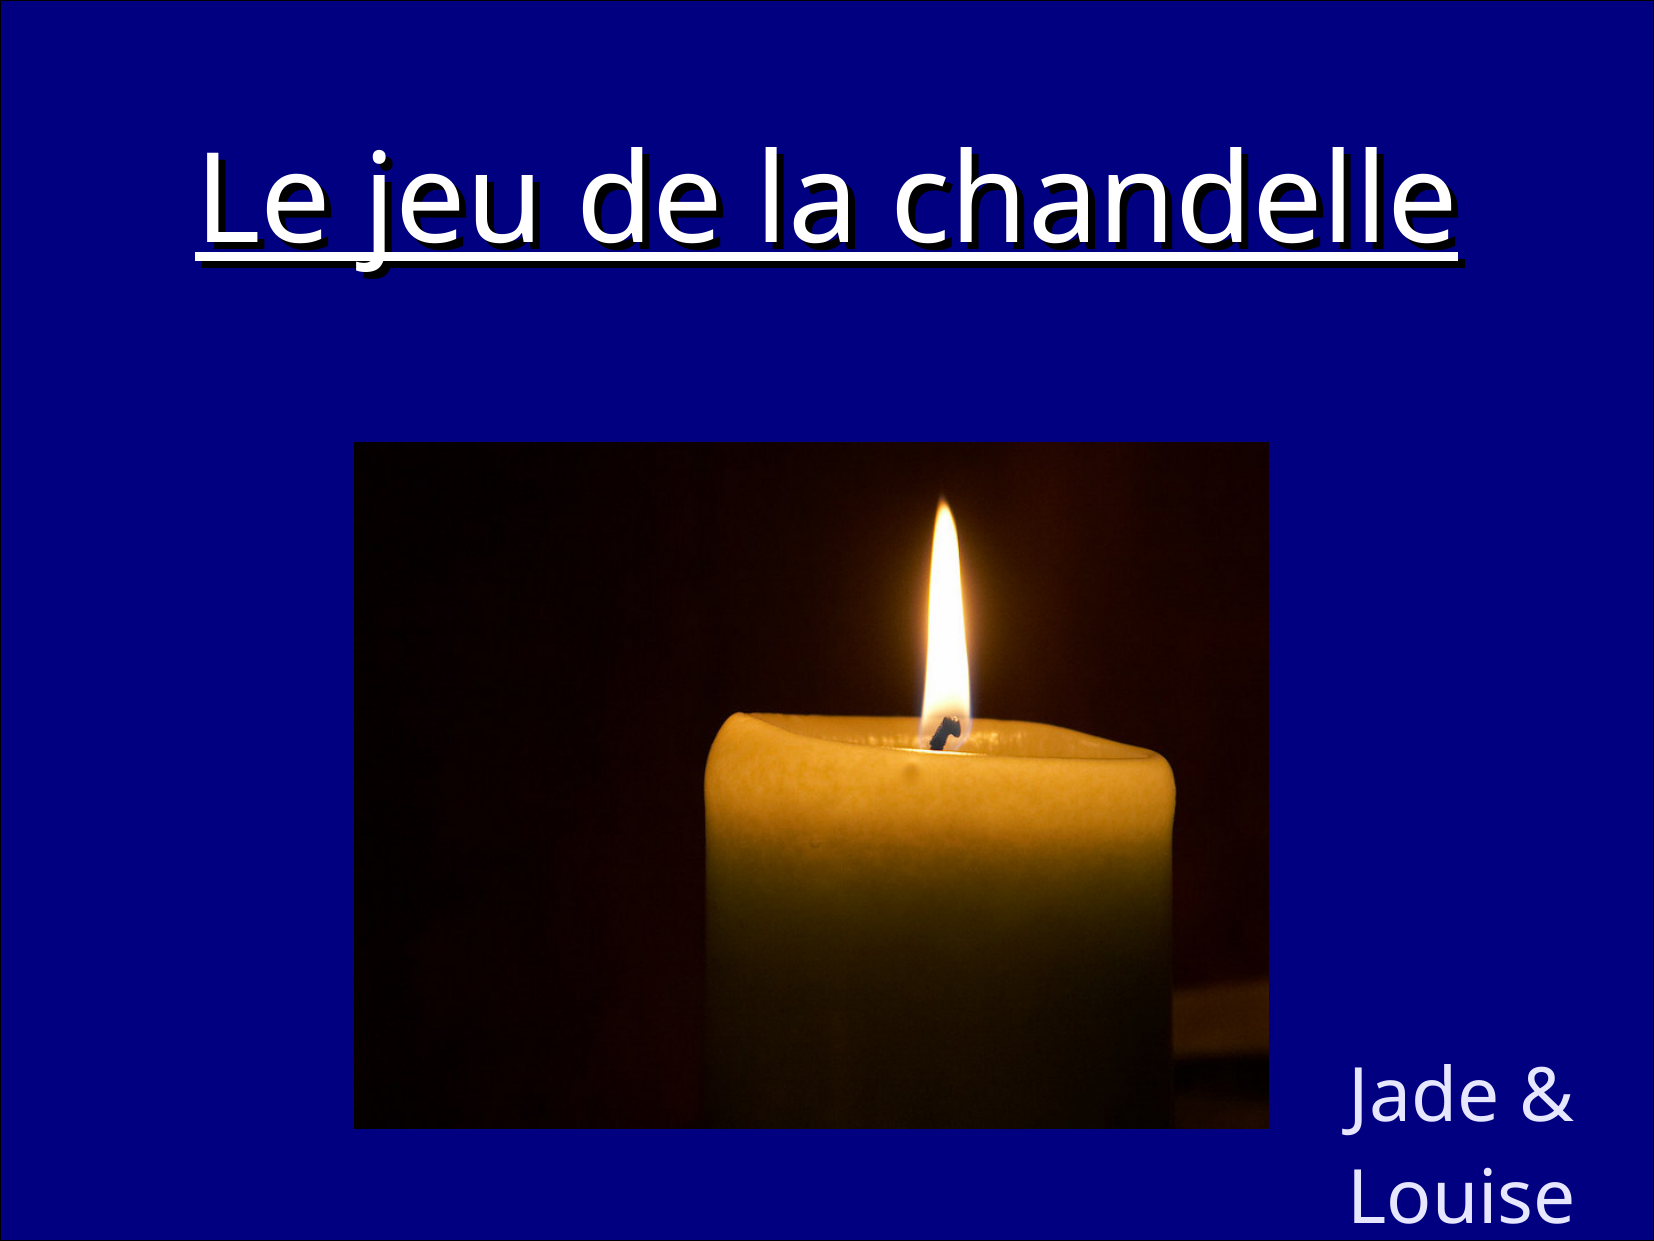

Le jeu de la chandelle
Jade & Louise